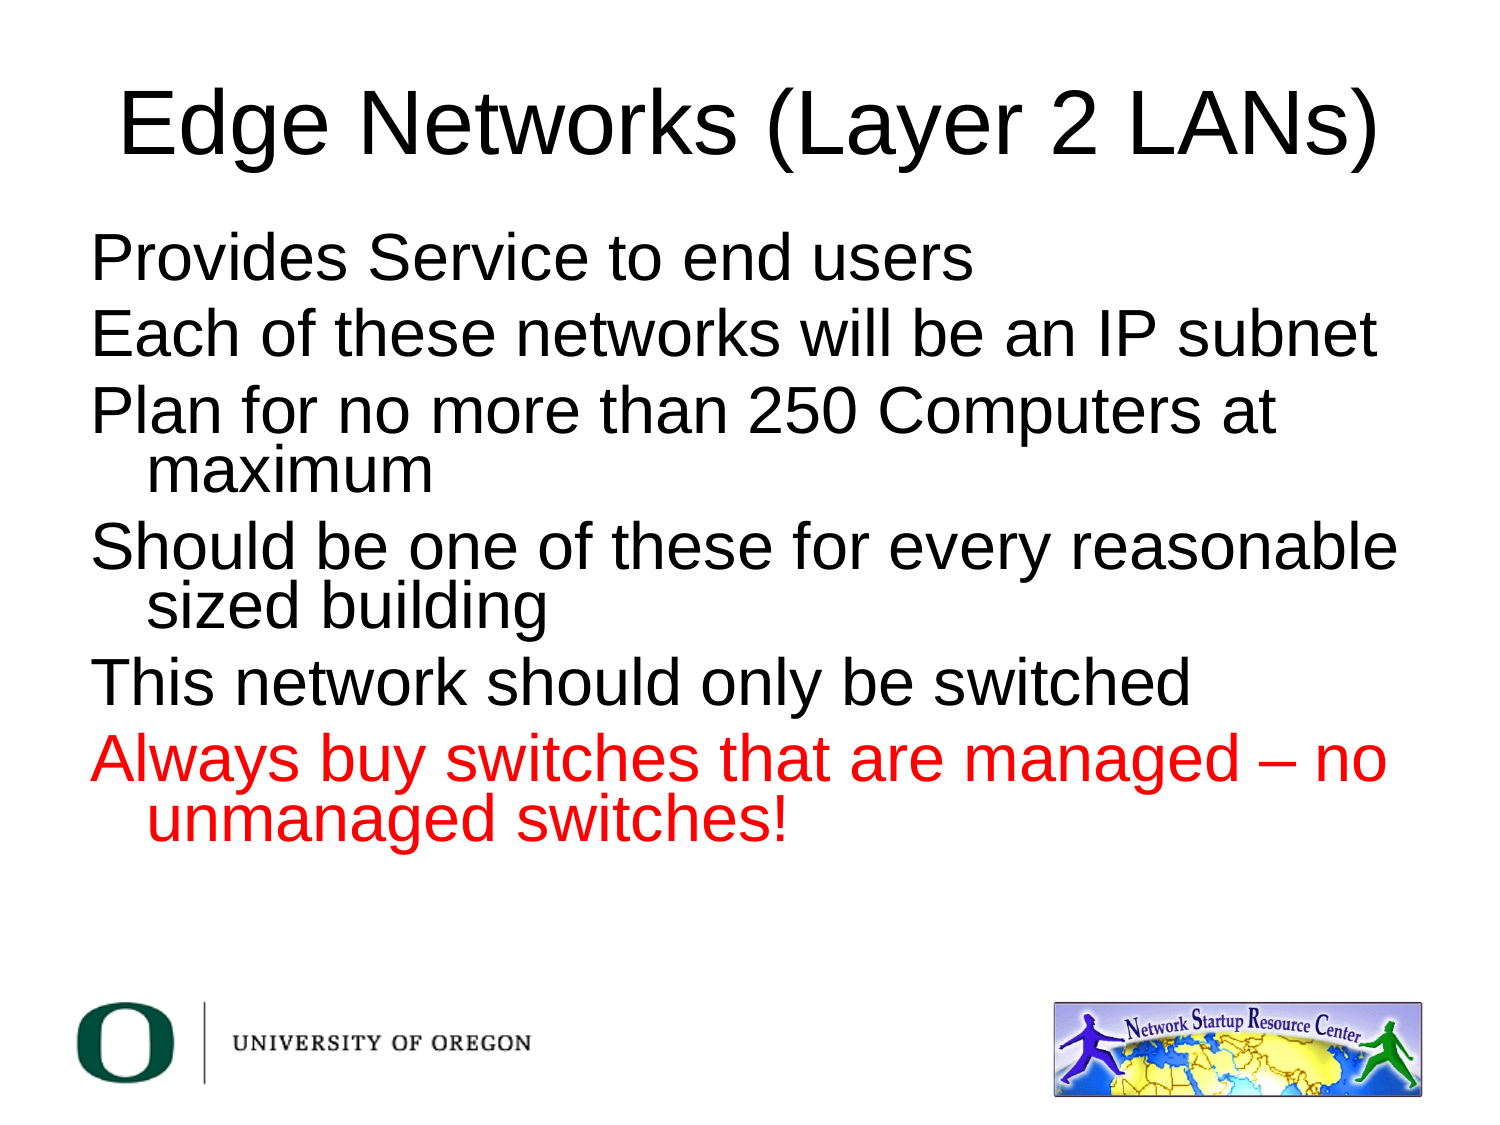

# Edge Networks (Layer 2 LANs)
Provides Service to end users
Each of these networks will be an IP subnet
Plan for no more than 250 Computers at maximum
Should be one of these for every reasonable sized building
This network should only be switched
Always buy switches that are managed – no unmanaged switches!